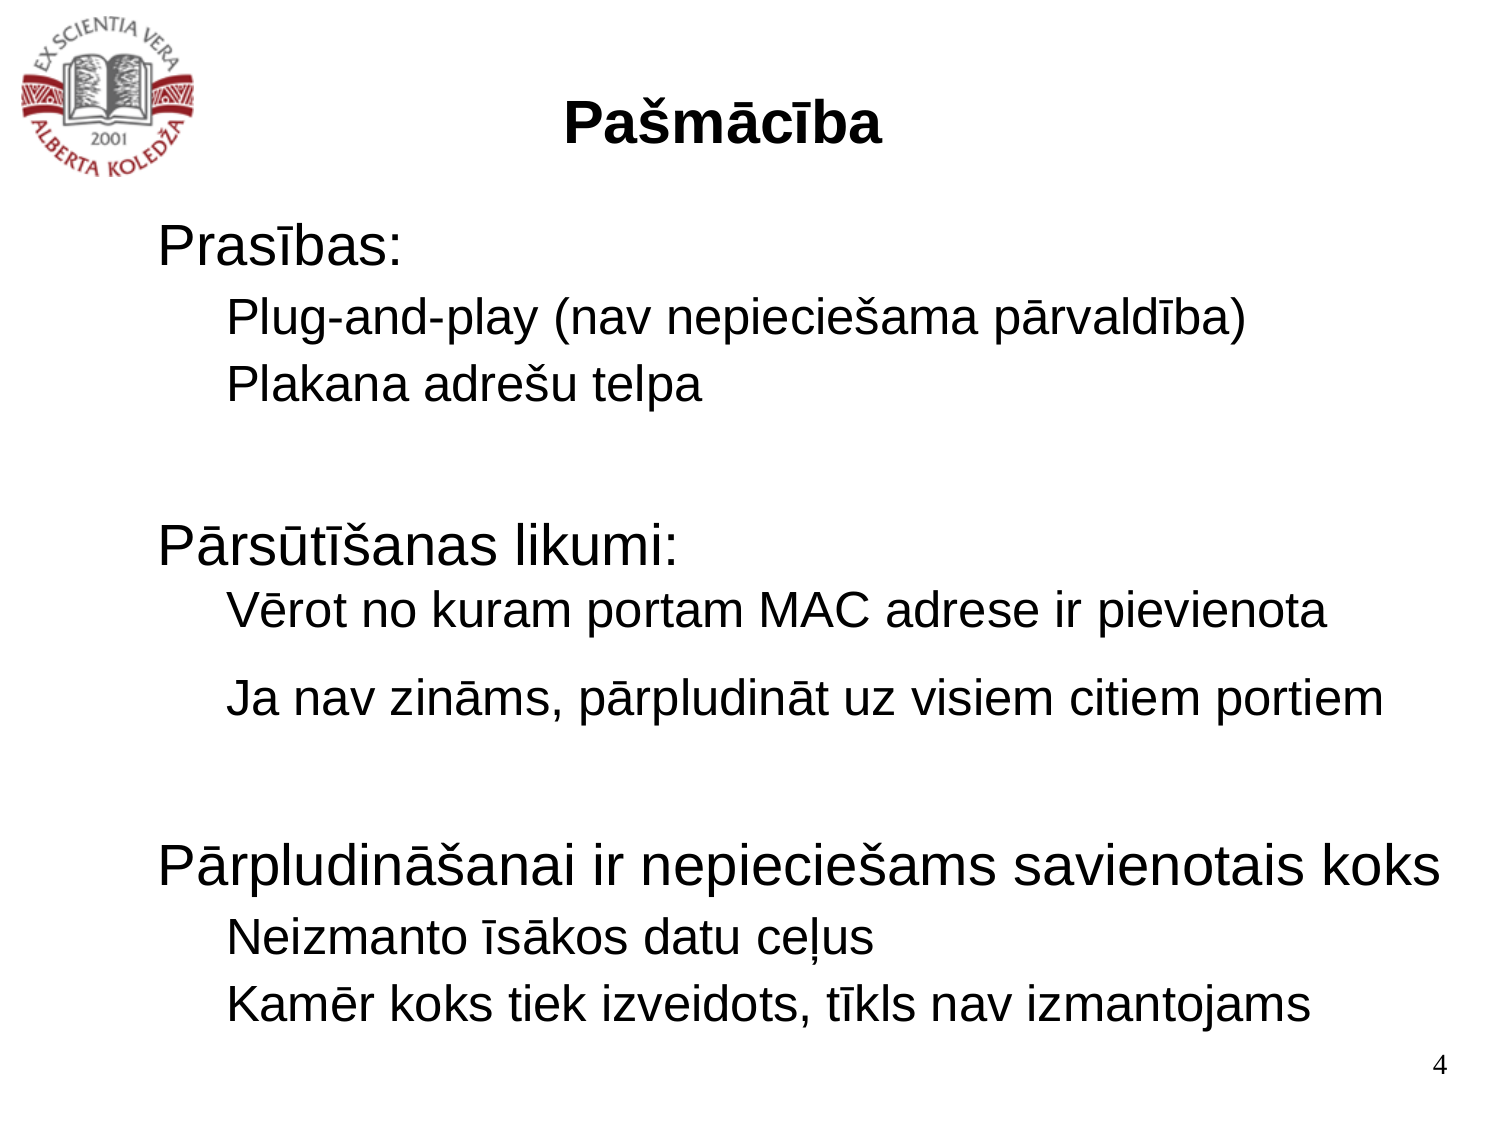

# Pašmācība
Prasības:
Plug-and-play (nav nepieciešama pārvaldība)
Plakana adrešu telpa
Pārsūtīšanas likumi:
Vērot no kuram portam MAC adrese ir pievienota
Ja nav zināms, pārpludināt uz visiem citiem portiem
Pārpludināšanai ir nepieciešams savienotais koks
Neizmanto īsākos datu ceļus
Kamēr koks tiek izveidots, tīkls nav izmantojams
4